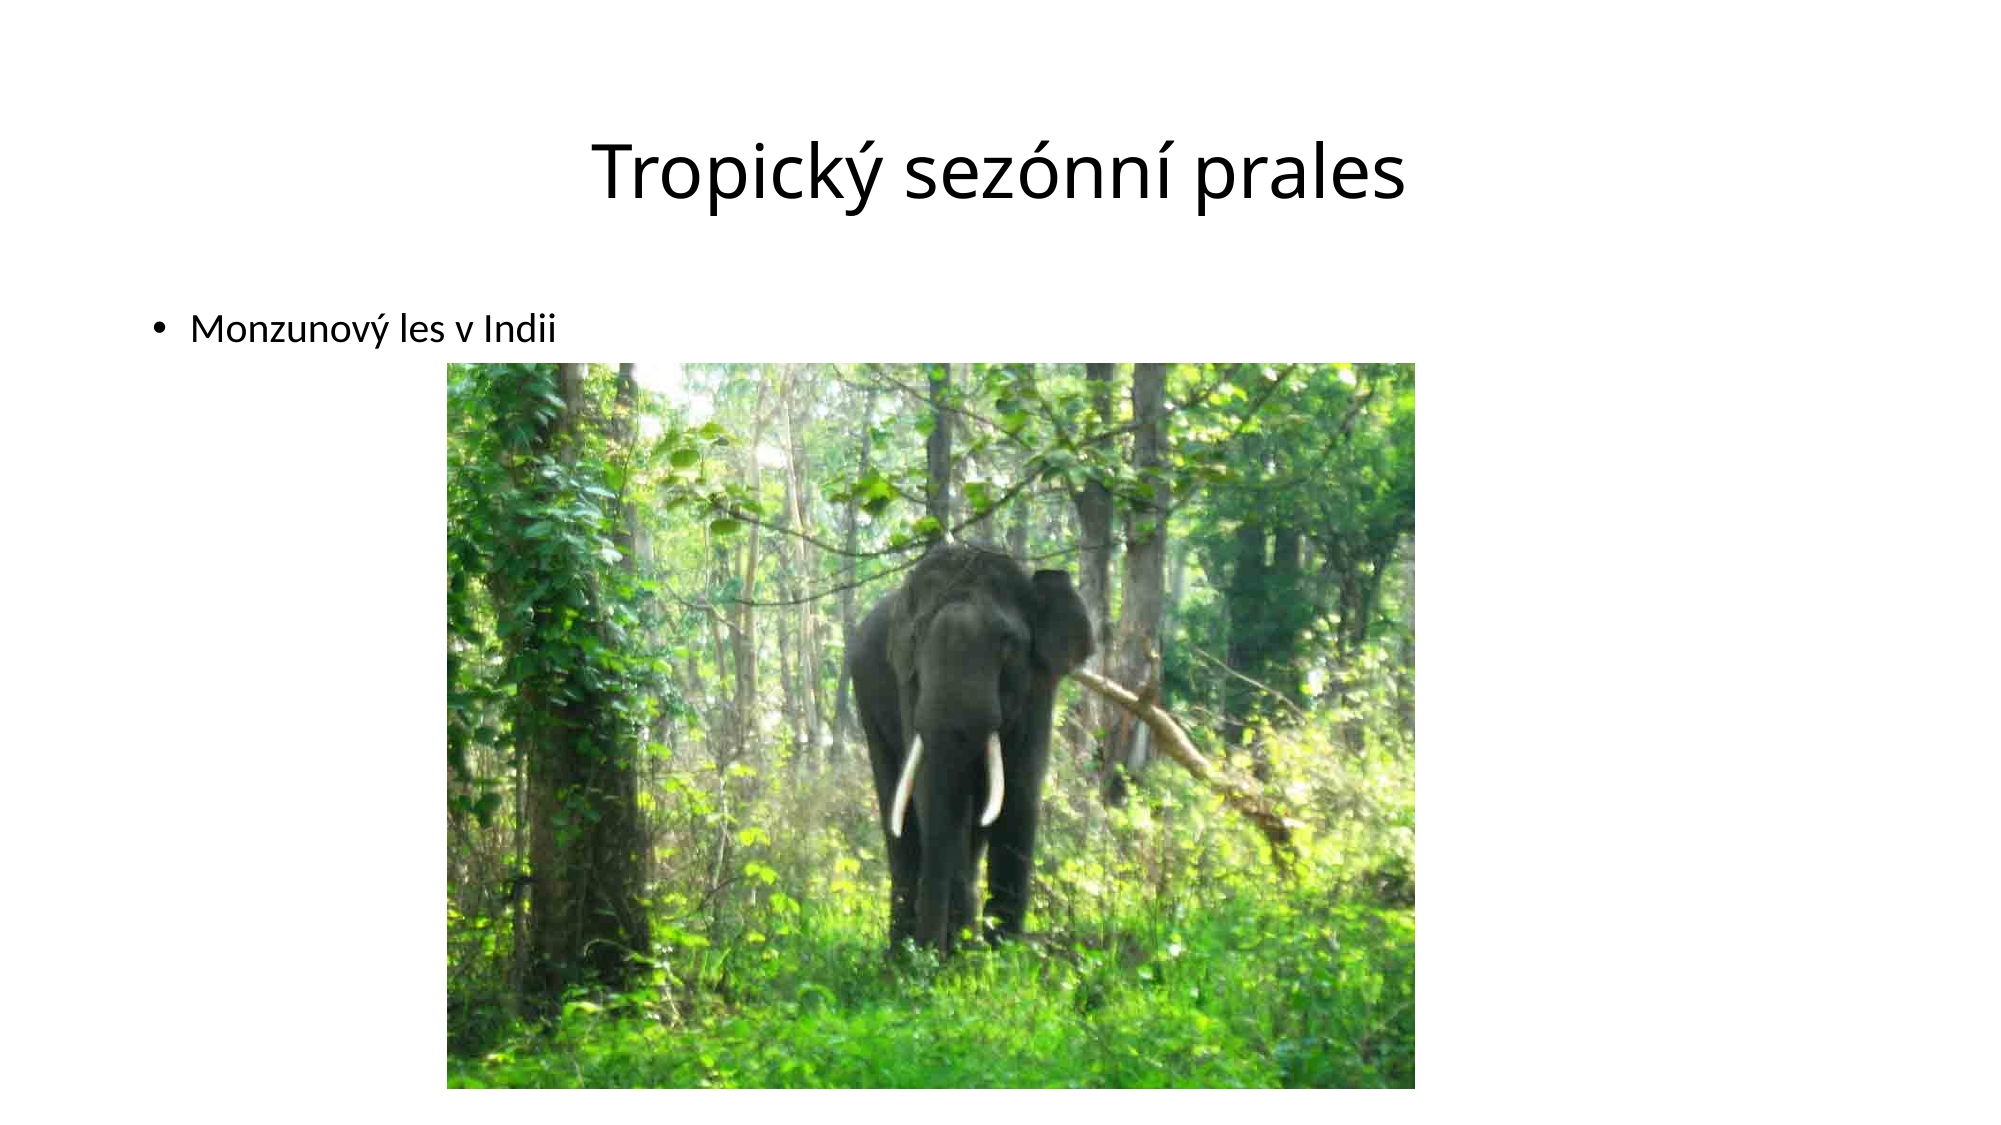

# Tropický sezónní prales
Monzunový les v Indii